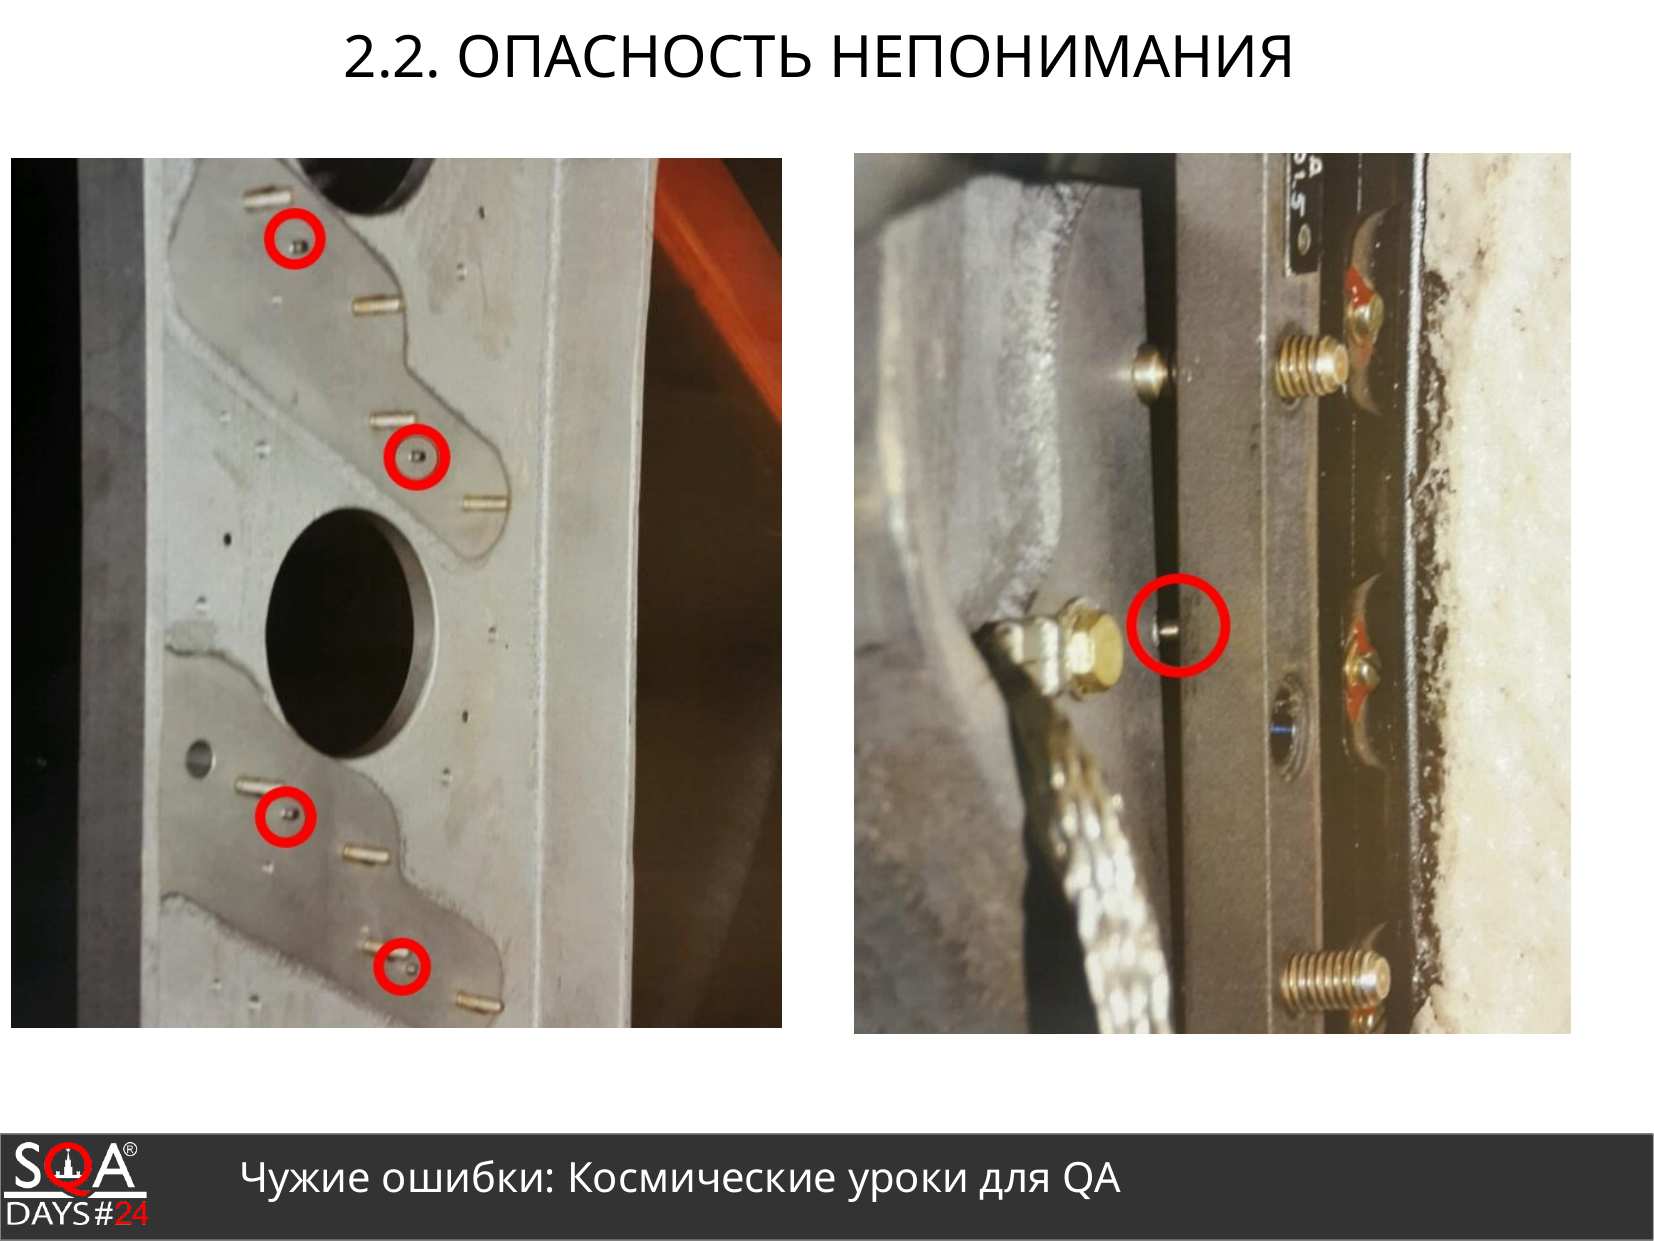

2.2. ОПАСНОСТЬ НЕПОНИМАНИЯ
Чужие ошибки: Космические уроки для QA